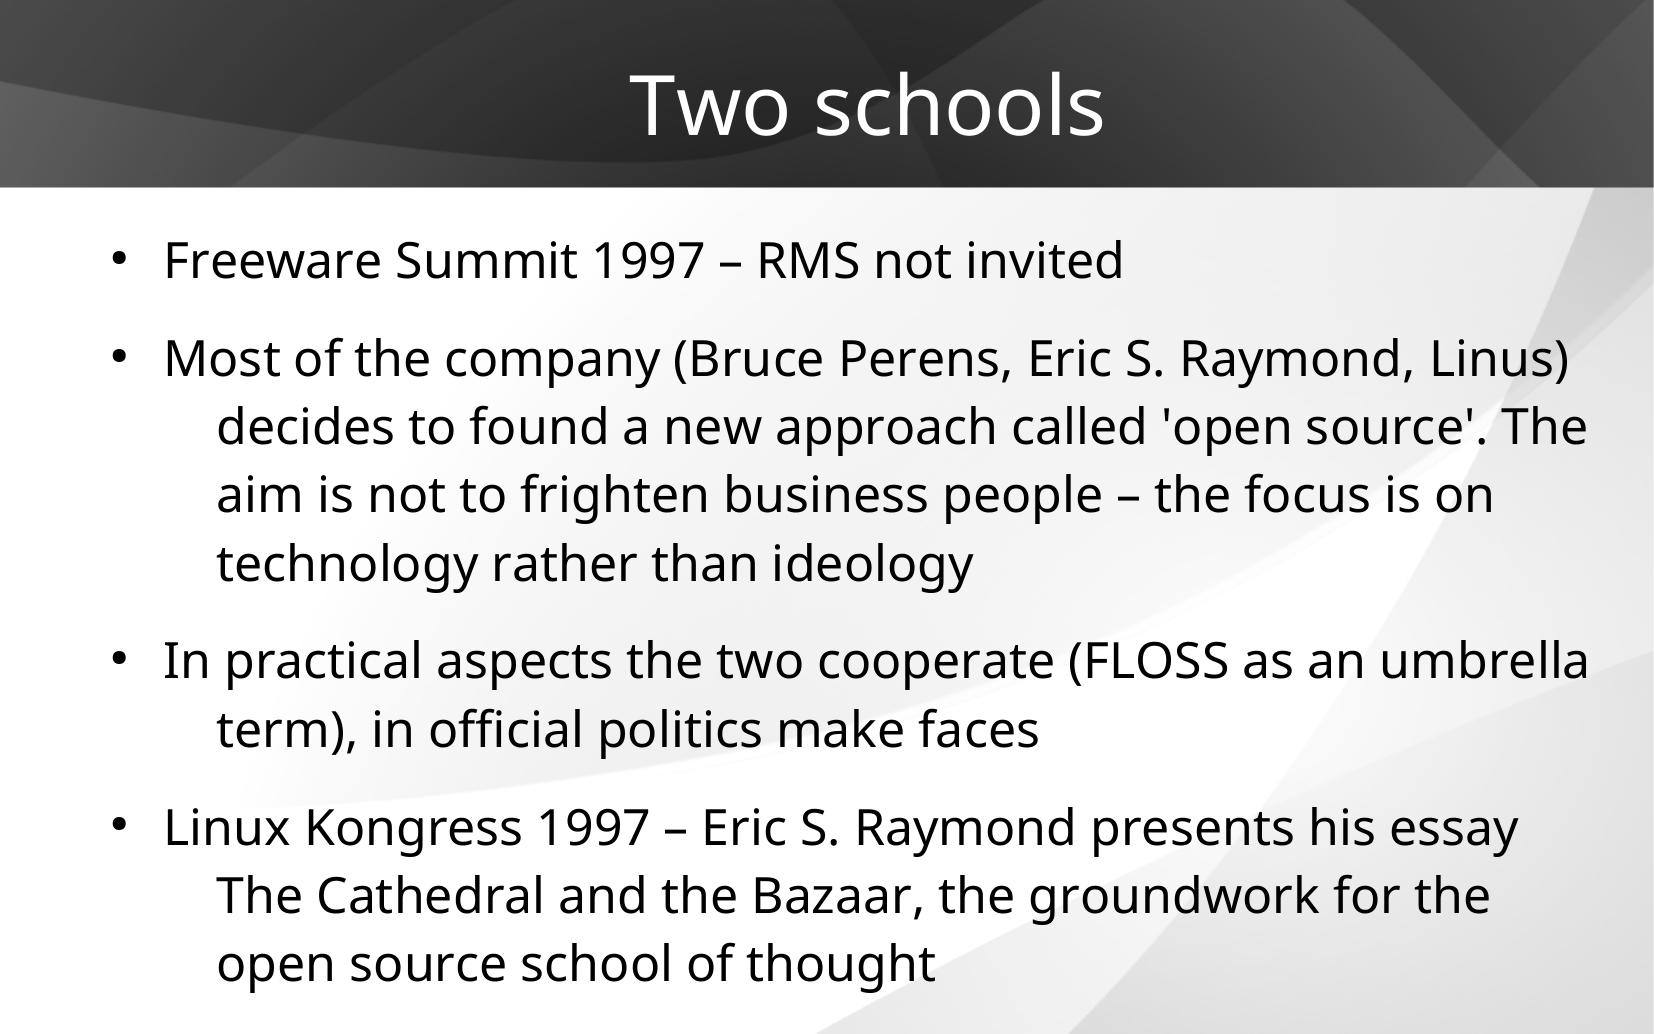

# Two schools
Freeware Summit 1997 – RMS not invited
Most of the company (Bruce Perens, Eric S. Raymond, Linus) decides to found a new approach called 'open source'. The aim is not to frighten business people – the focus is on technology rather than ideology
In practical aspects the two cooperate (FLOSS as an umbrella term), in official politics make faces
Linux Kongress 1997 – Eric S. Raymond presents his essay The Cathedral and the Bazaar, the groundwork for the open source school of thought